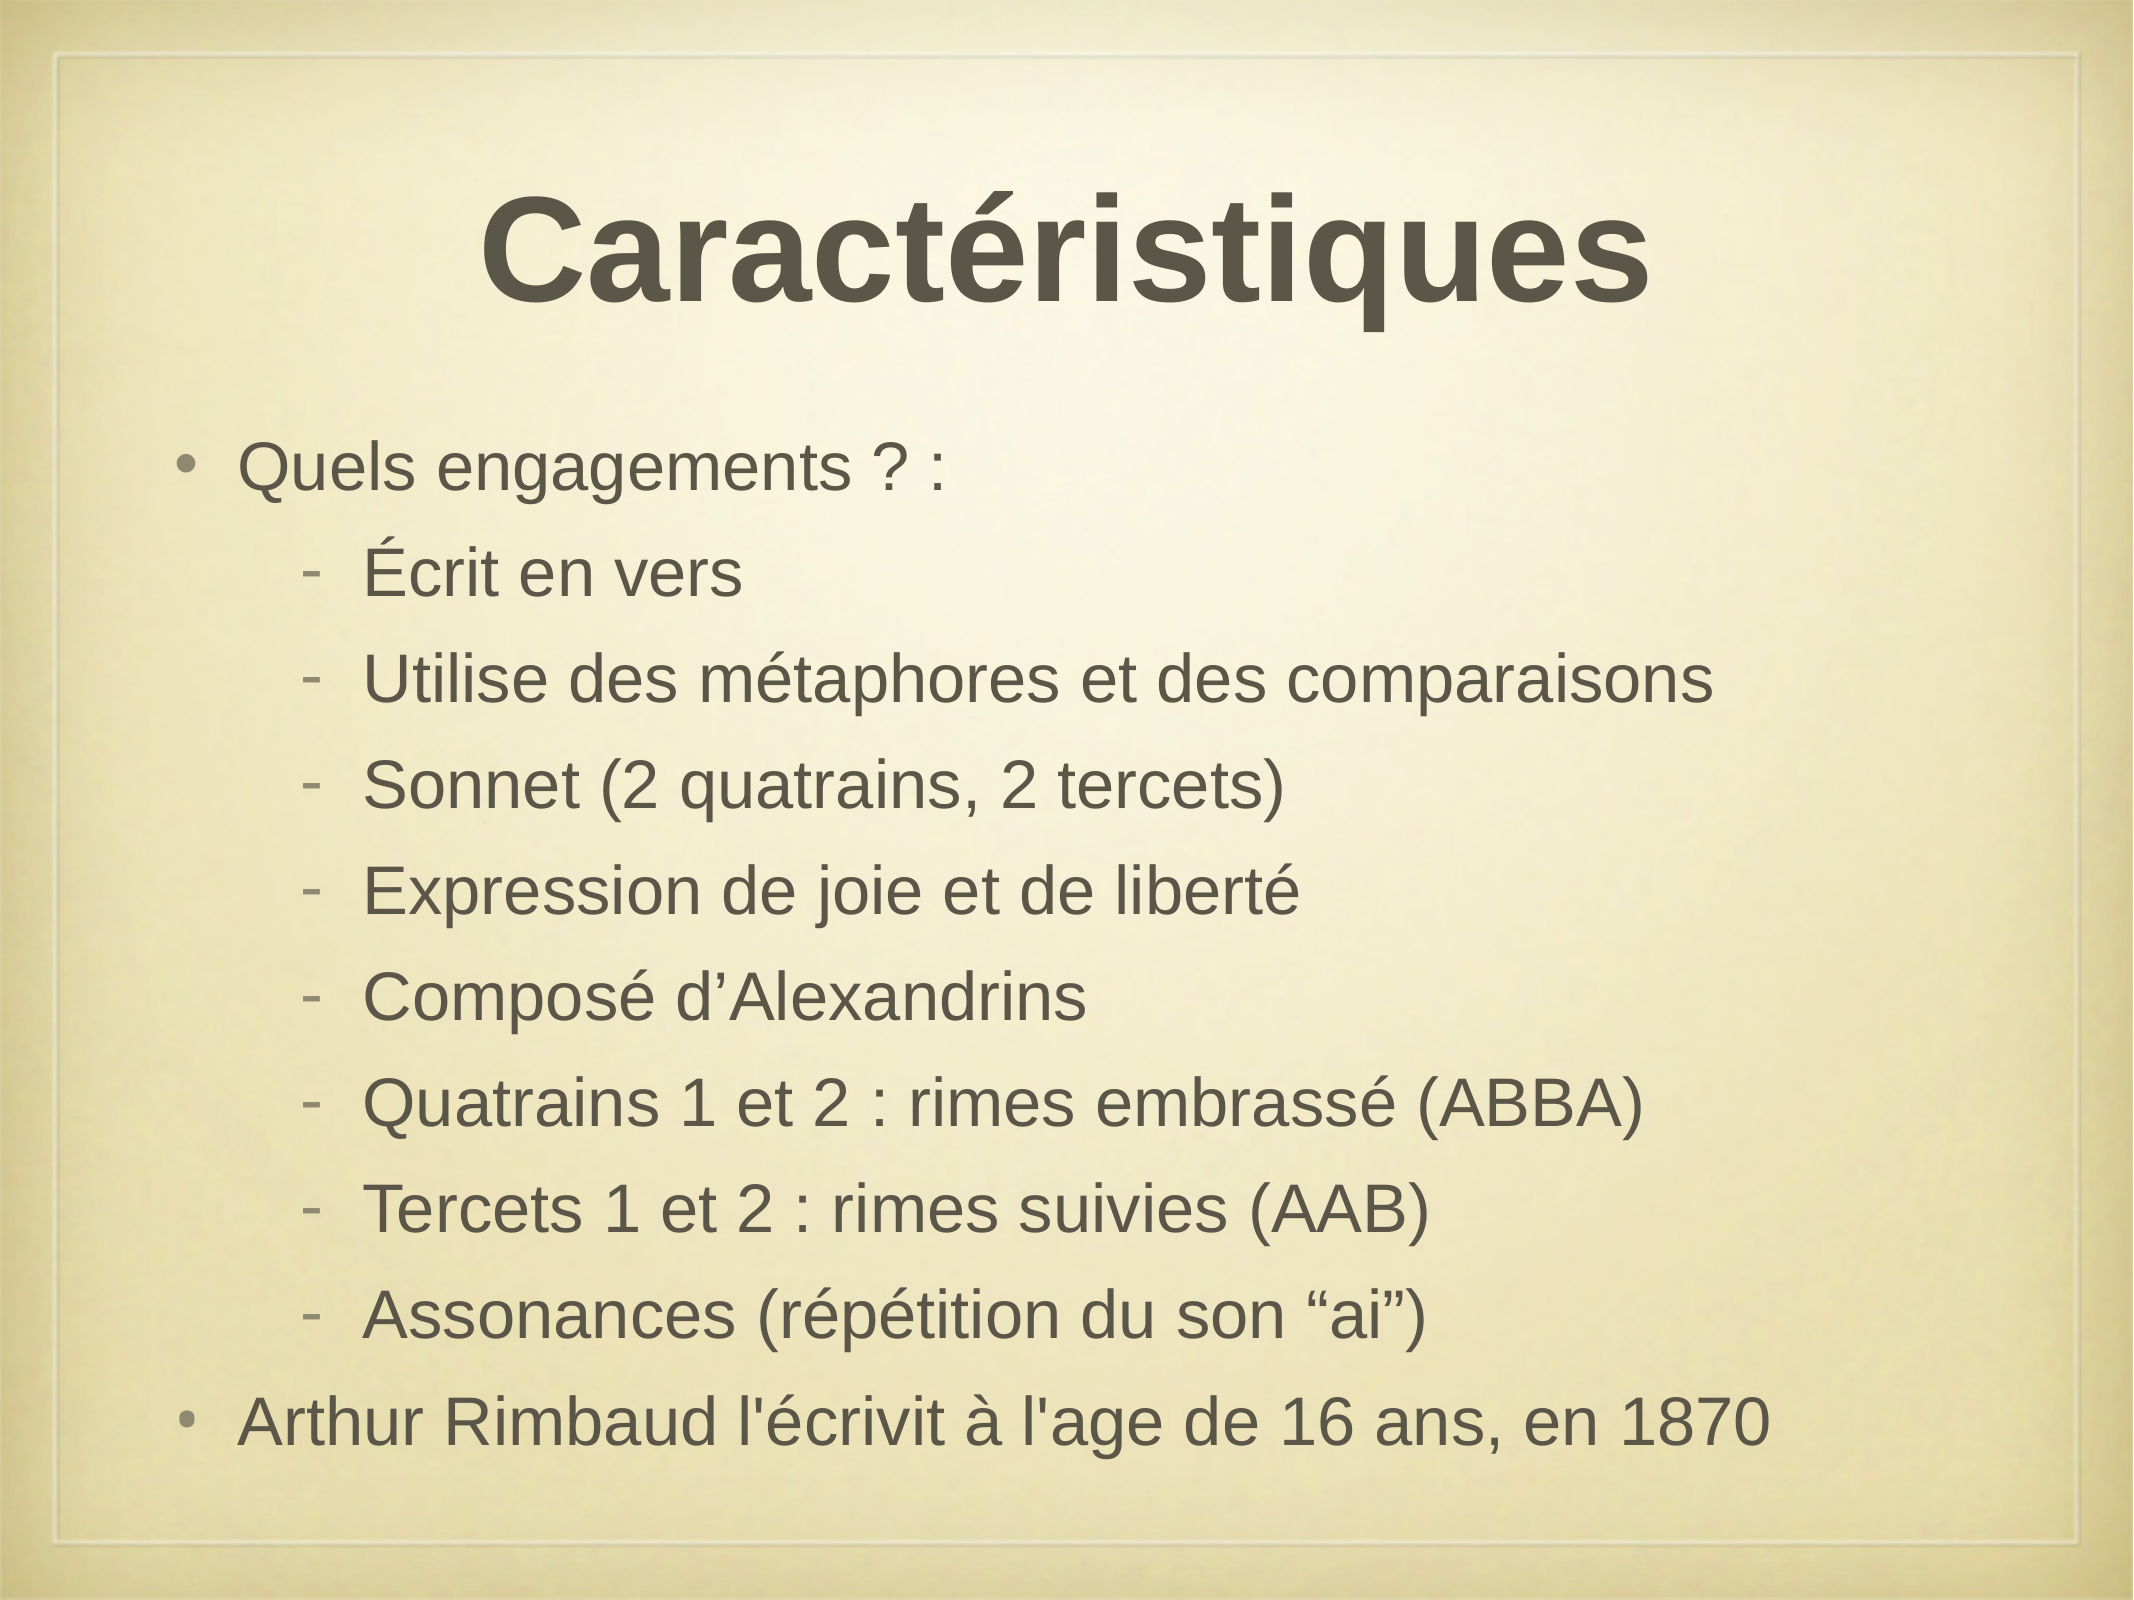

# Caractéristiques
Quels engagements ? :
Écrit en vers
Utilise des métaphores et des comparaisons
Sonnet (2 quatrains, 2 tercets)
Expression de joie et de liberté
Composé d’Alexandrins
Quatrains 1 et 2 : rimes embrassé (ABBA)
Tercets 1 et 2 : rimes suivies (AAB)
Assonances (répétition du son “ai”)
Arthur Rimbaud l'écrivit à l'age de 16 ans, en 1870